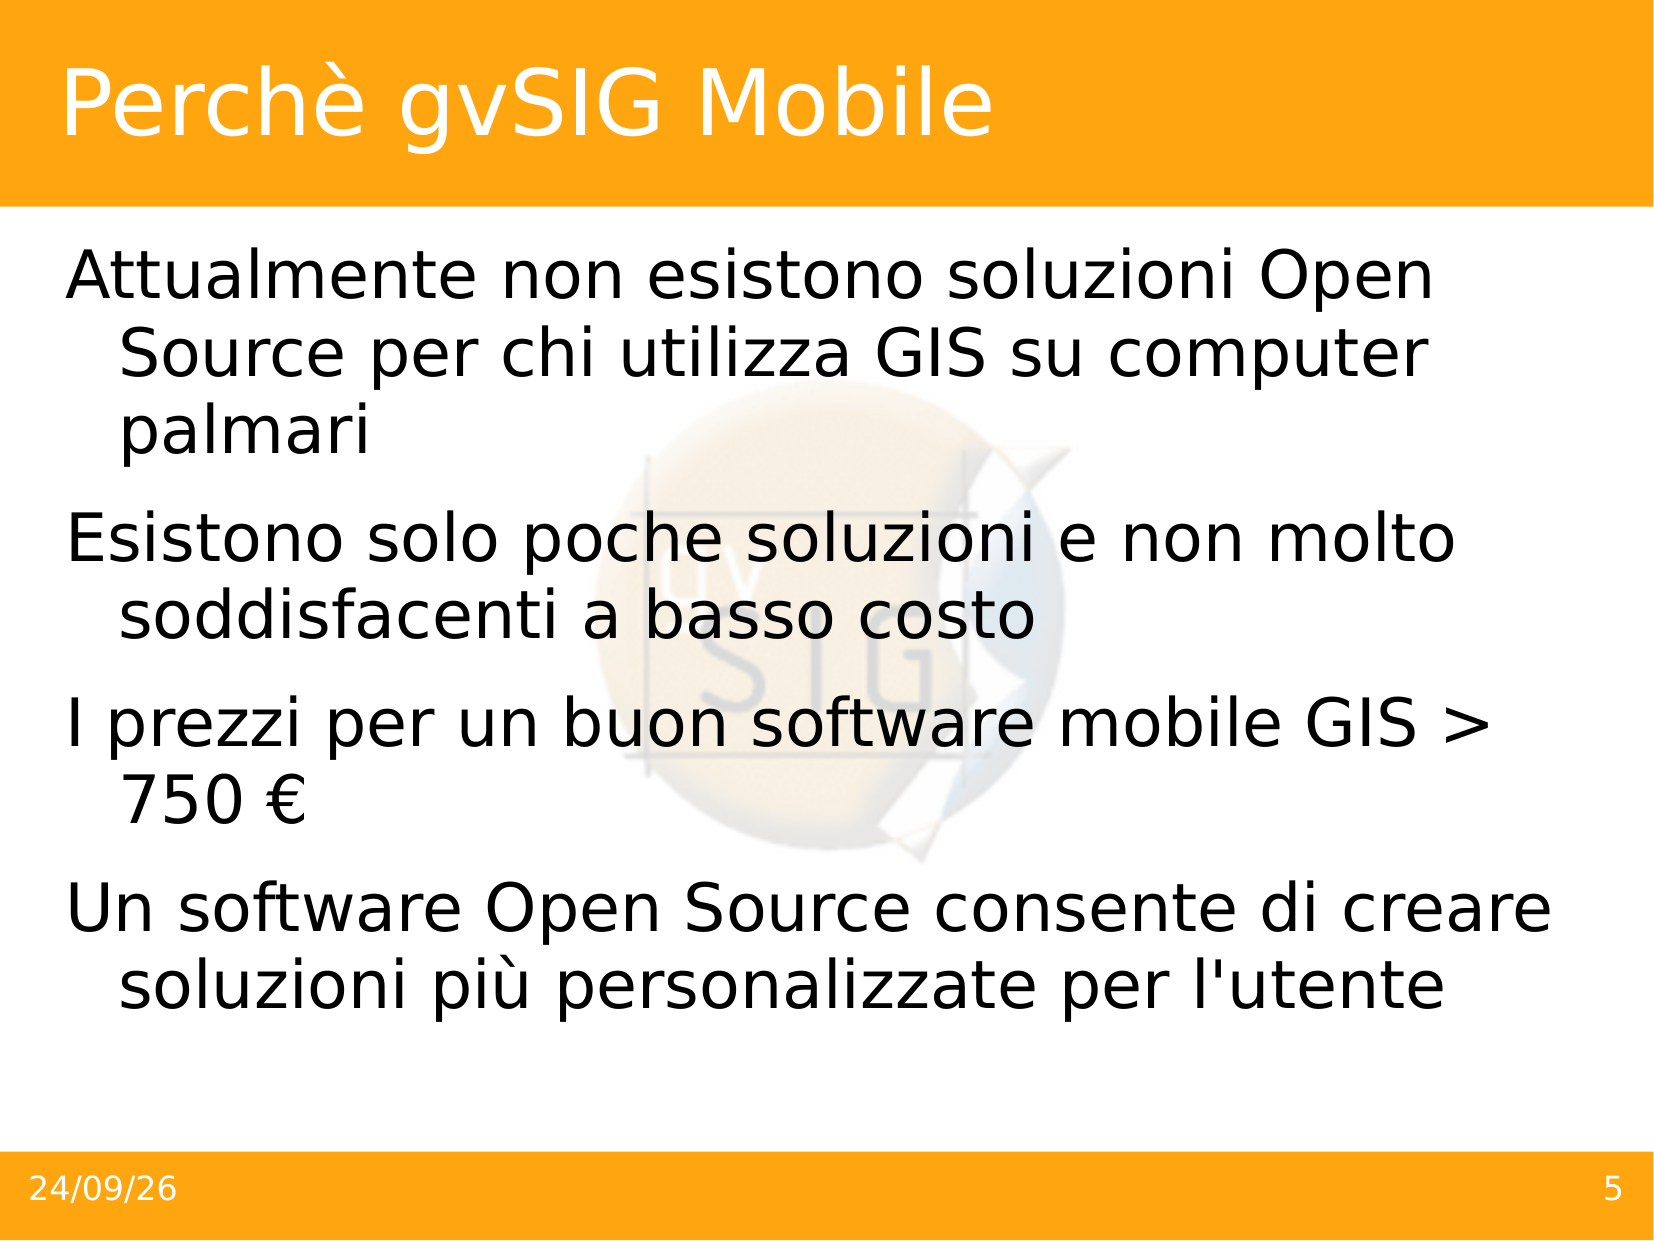

# Perchè gvSIG Mobile
Attualmente non esistono soluzioni Open Source per chi utilizza GIS su computer palmari
Esistono solo poche soluzioni e non molto soddisfacenti a basso costo
I prezzi per un buon software mobile GIS > 750 €
Un software Open Source consente di creare soluzioni più personalizzate per l'utente
5